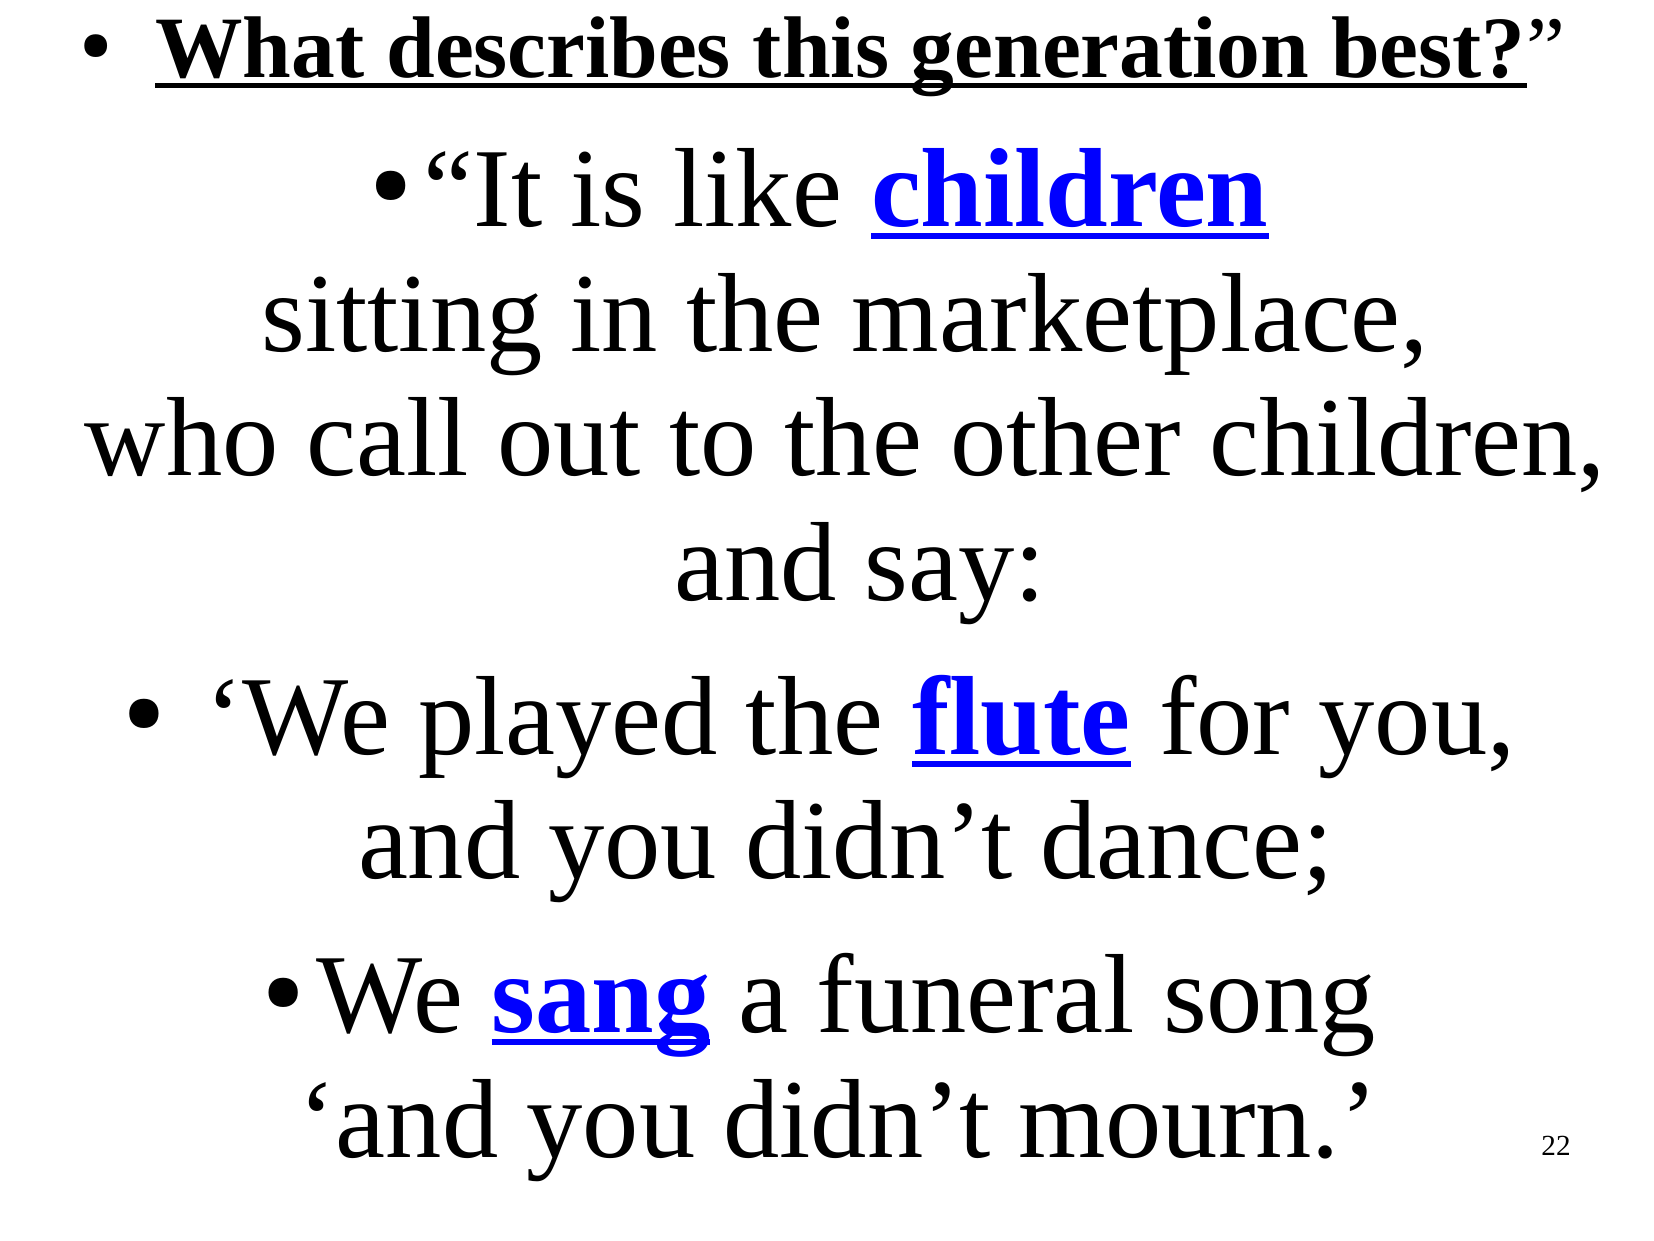

# What describes this generation best?”
“It is like children
sitting in the marketplace,
who call out to the other children,
and say:
 ‘We played the flute for you,
and you didn’t dance;
We sang a funeral song
‘and you didn’t mourn.’
22